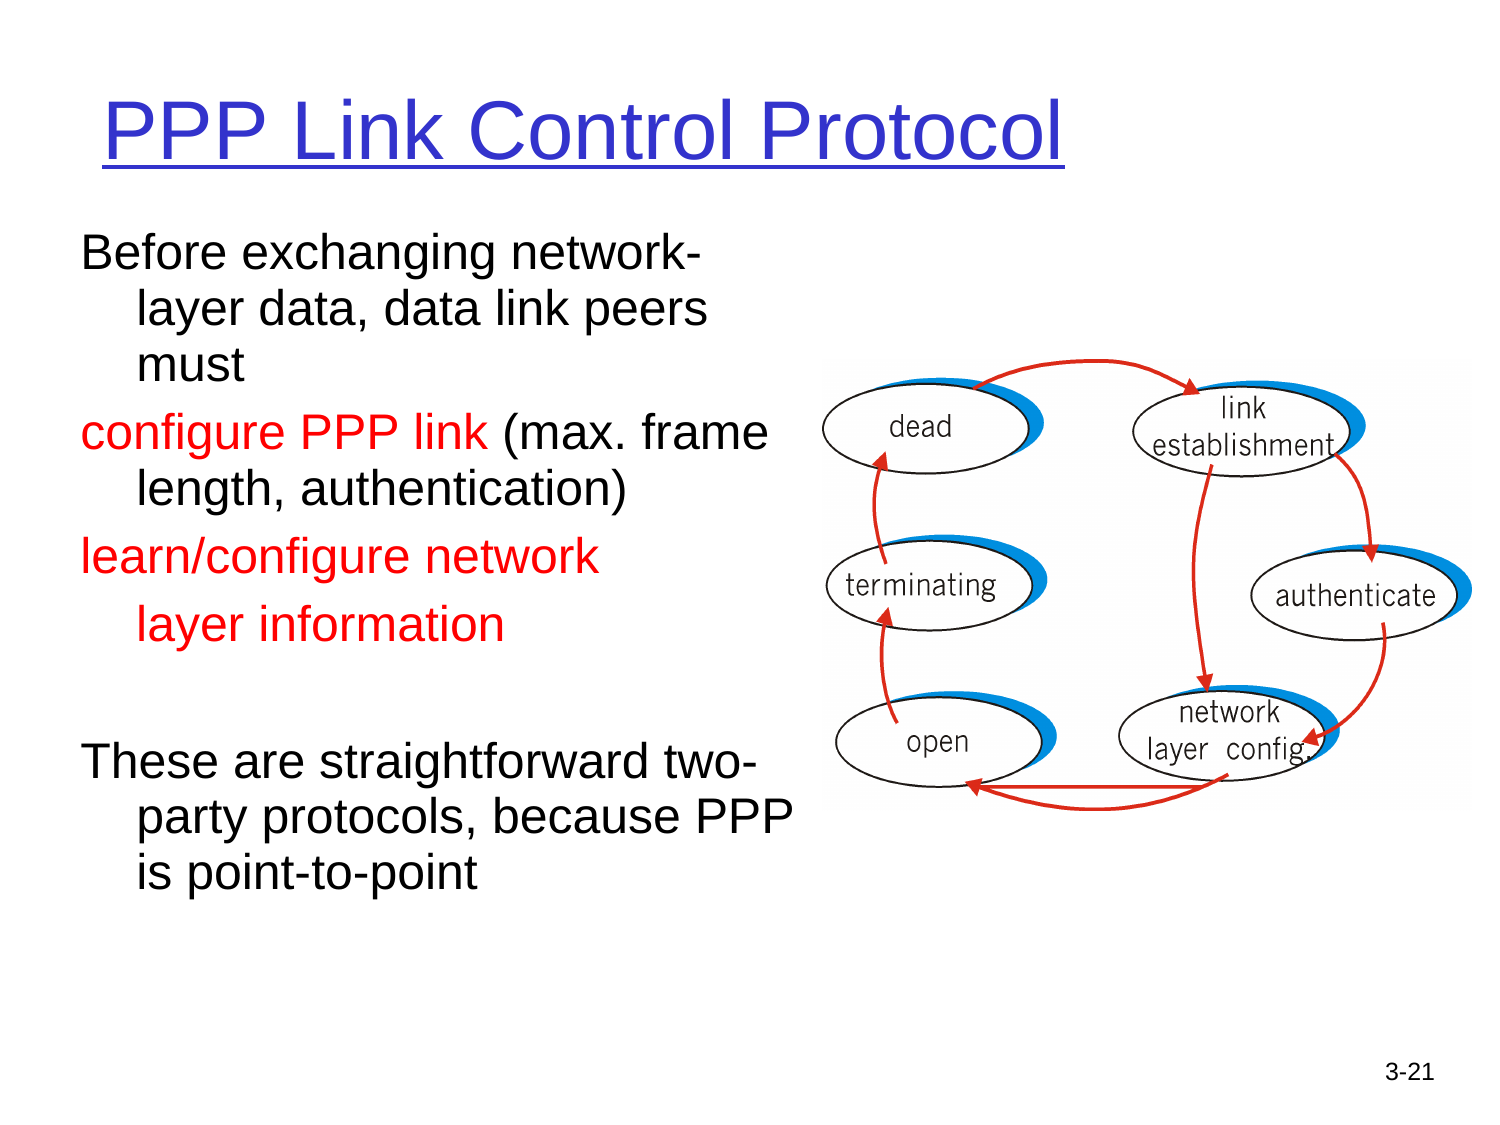

# PPP Link Control Protocol
Before exchanging network-layer data, data link peers must
configure PPP link (max. frame length, authentication)
learn/configure network
 layer information
These are straightforward two-party protocols, because PPP is point-to-point
21